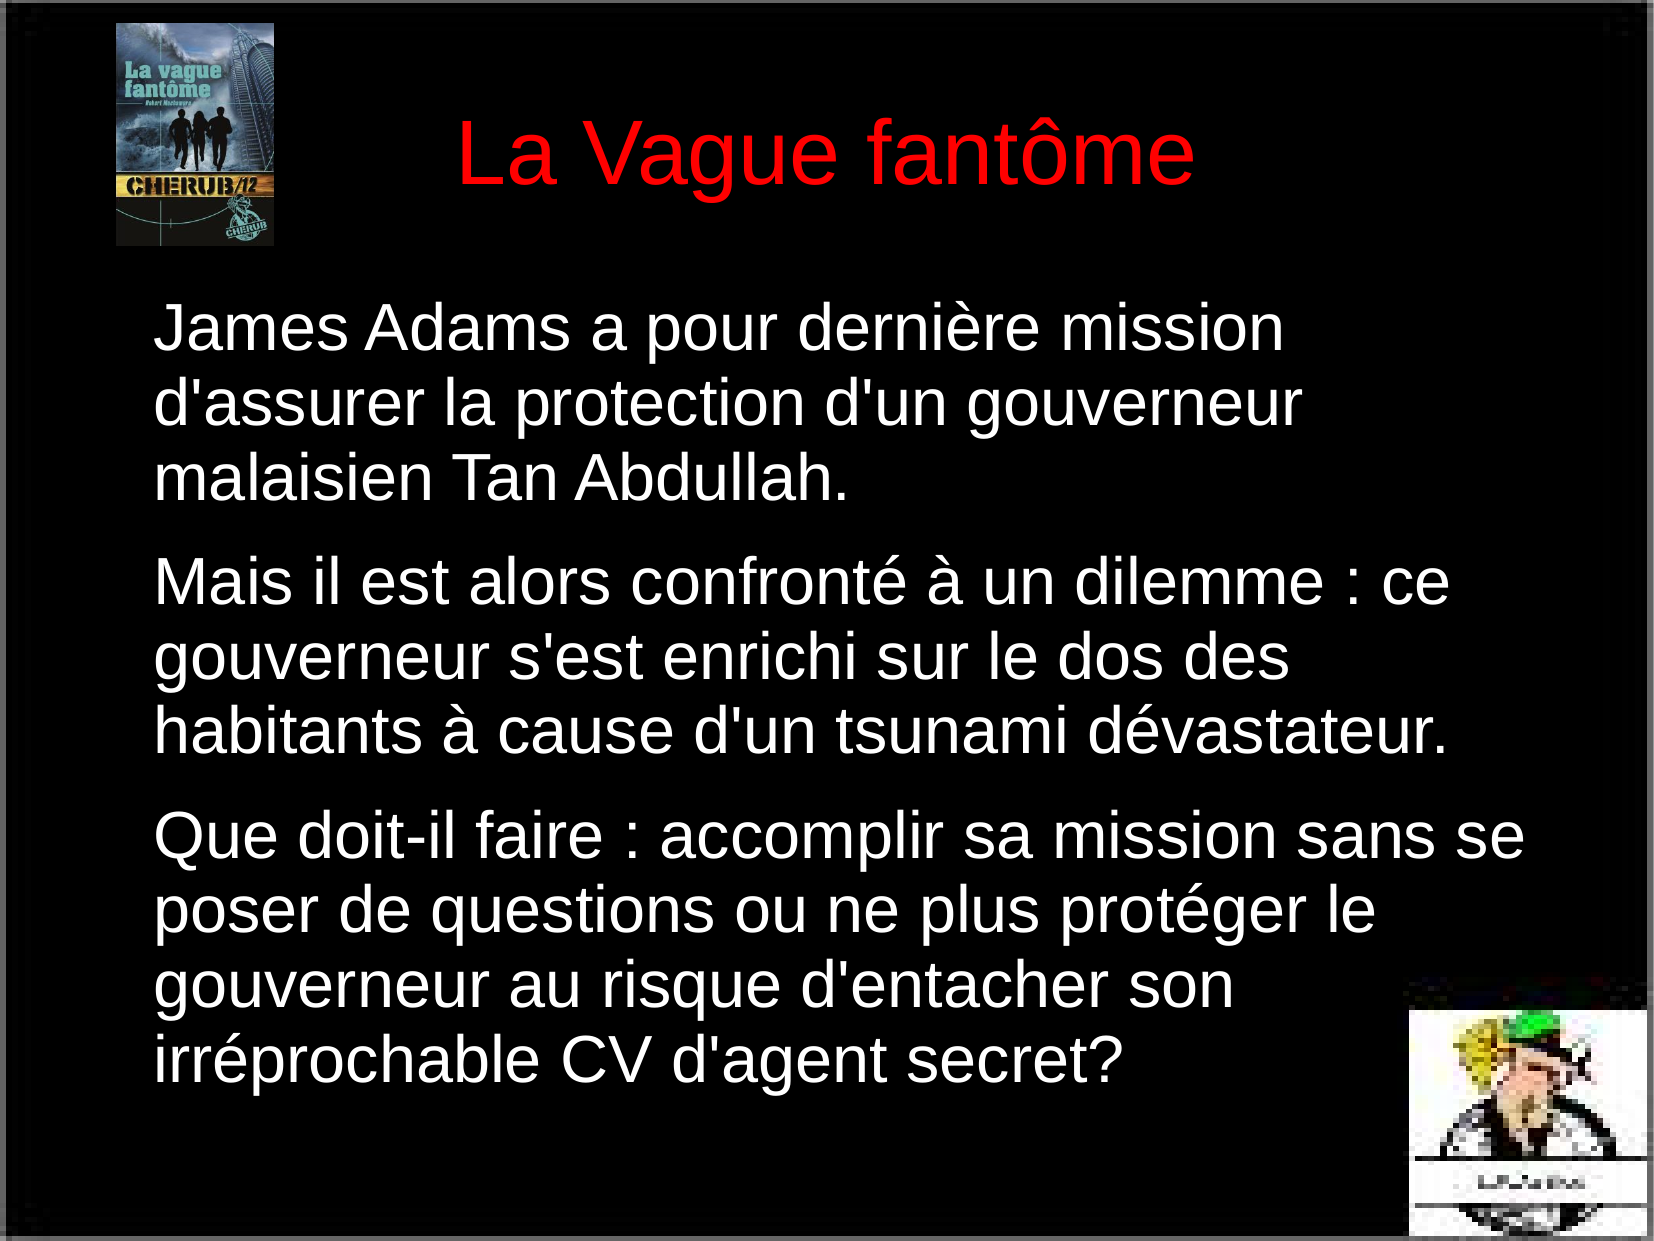

# La Vague fantôme
James Adams a pour dernière mission d'assurer la protection d'un gouverneur malaisien Tan Abdullah.
Mais il est alors confronté à un dilemme : ce gouverneur s'est enrichi sur le dos des habitants à cause d'un tsunami dévastateur.
Que doit-il faire : accomplir sa mission sans se poser de questions ou ne plus protéger le gouverneur au risque d'entacher son irréprochable CV d'agent secret?